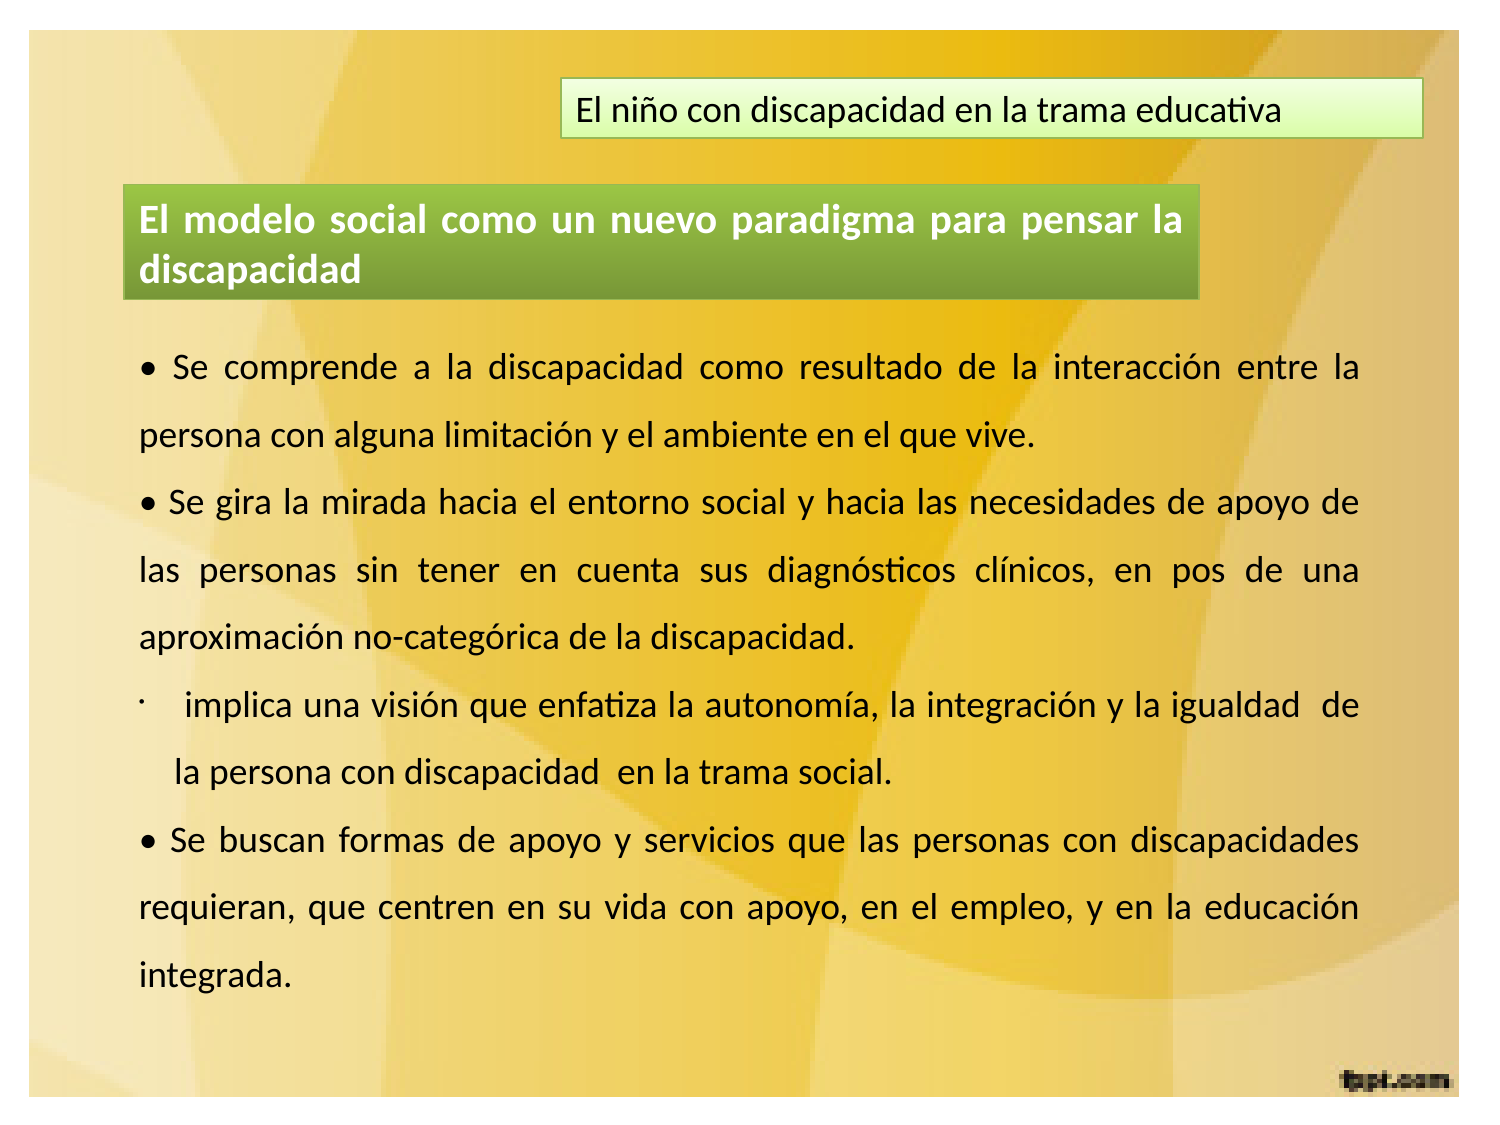

#
El niño con discapacidad en la trama educativa
El modelo social como un nuevo paradigma para pensar la discapacidad
• Se comprende a la discapacidad como resultado de la interacción entre la persona con alguna limitación y el ambiente en el que vive.
• Se gira la mirada hacia el entorno social y hacia las necesidades de apoyo de las personas sin tener en cuenta sus diagnósticos clínicos, en pos de una aproximación no-categórica de la discapacidad.
 implica una visión que enfatiza la autonomía, la integración y la igualdad de la persona con discapacidad en la trama social.
• Se buscan formas de apoyo y servicios que las personas con discapacidades requieran, que centren en su vida con apoyo, en el empleo, y en la educación integrada.